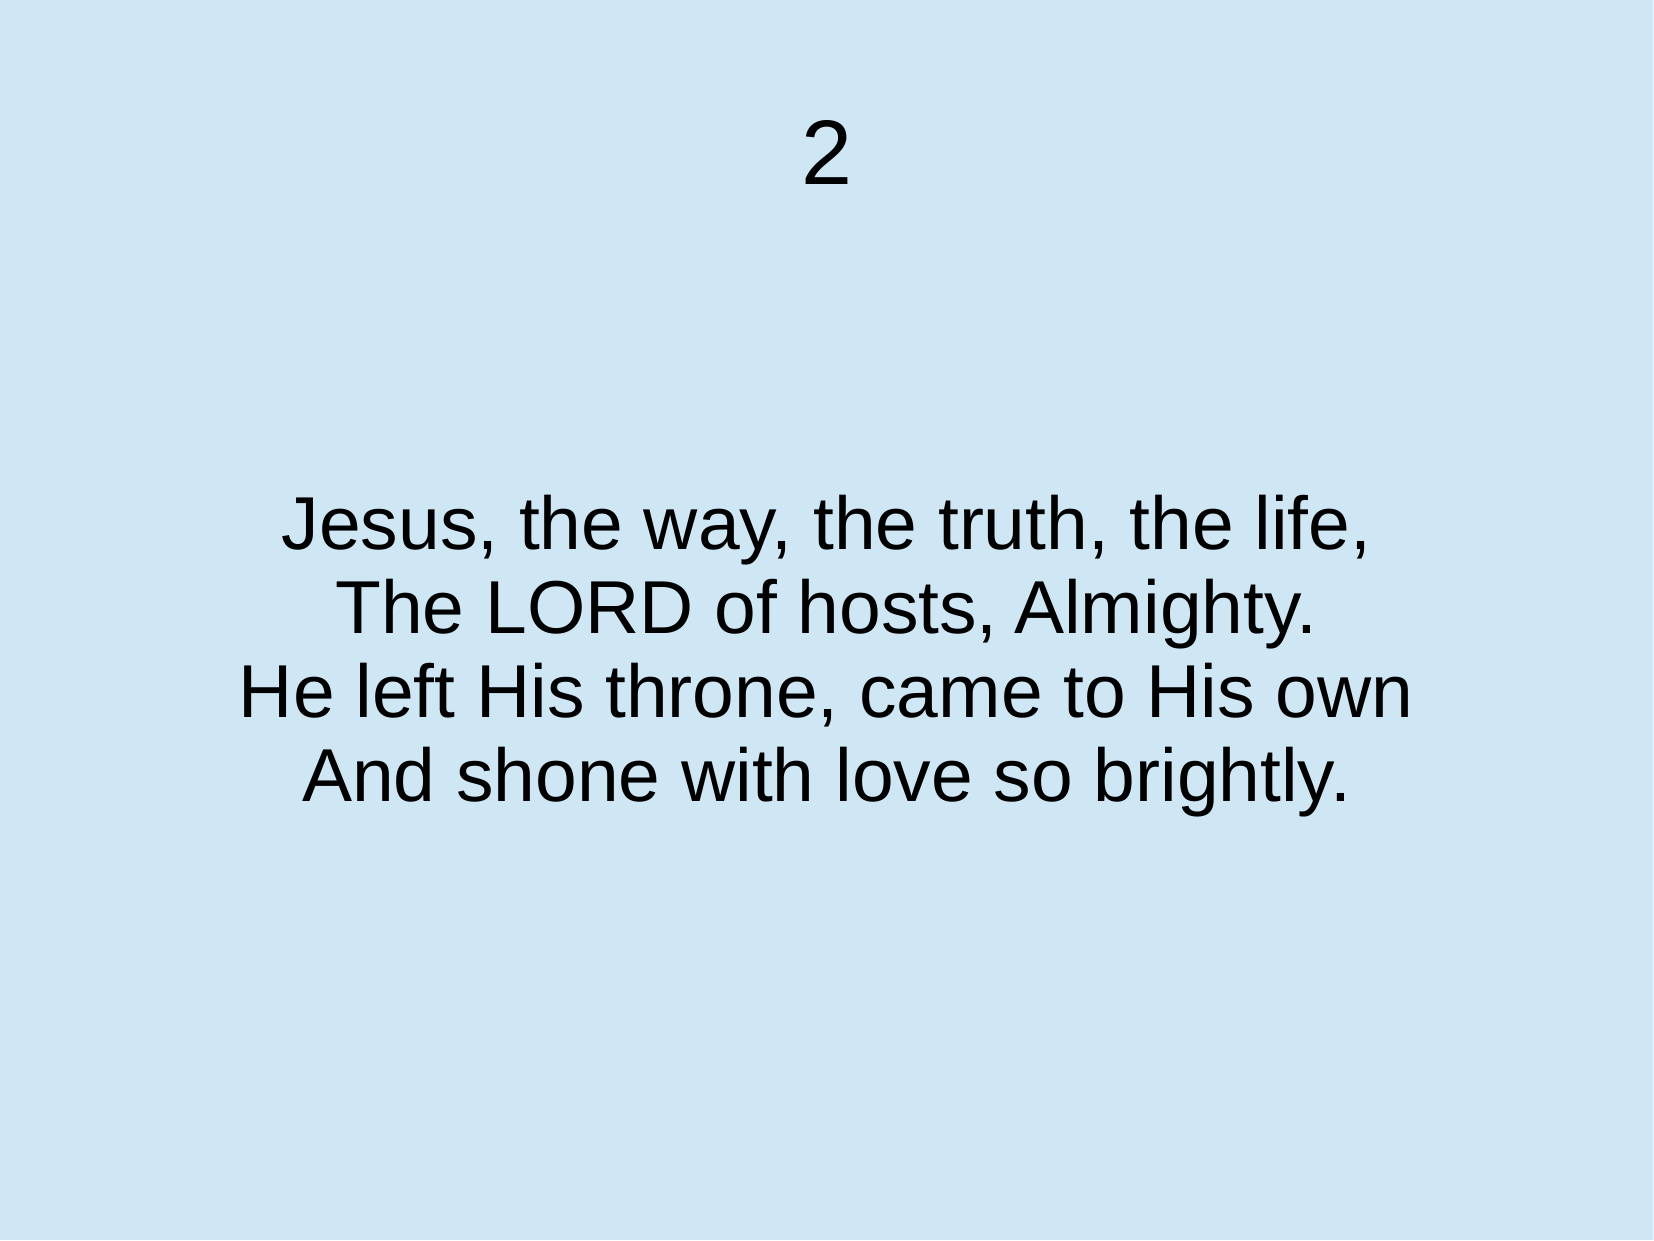

# 2
Jesus, the way, the truth, the life,
The LORD of hosts, Almighty.
He left His throne, came to His own
And shone with love so brightly.